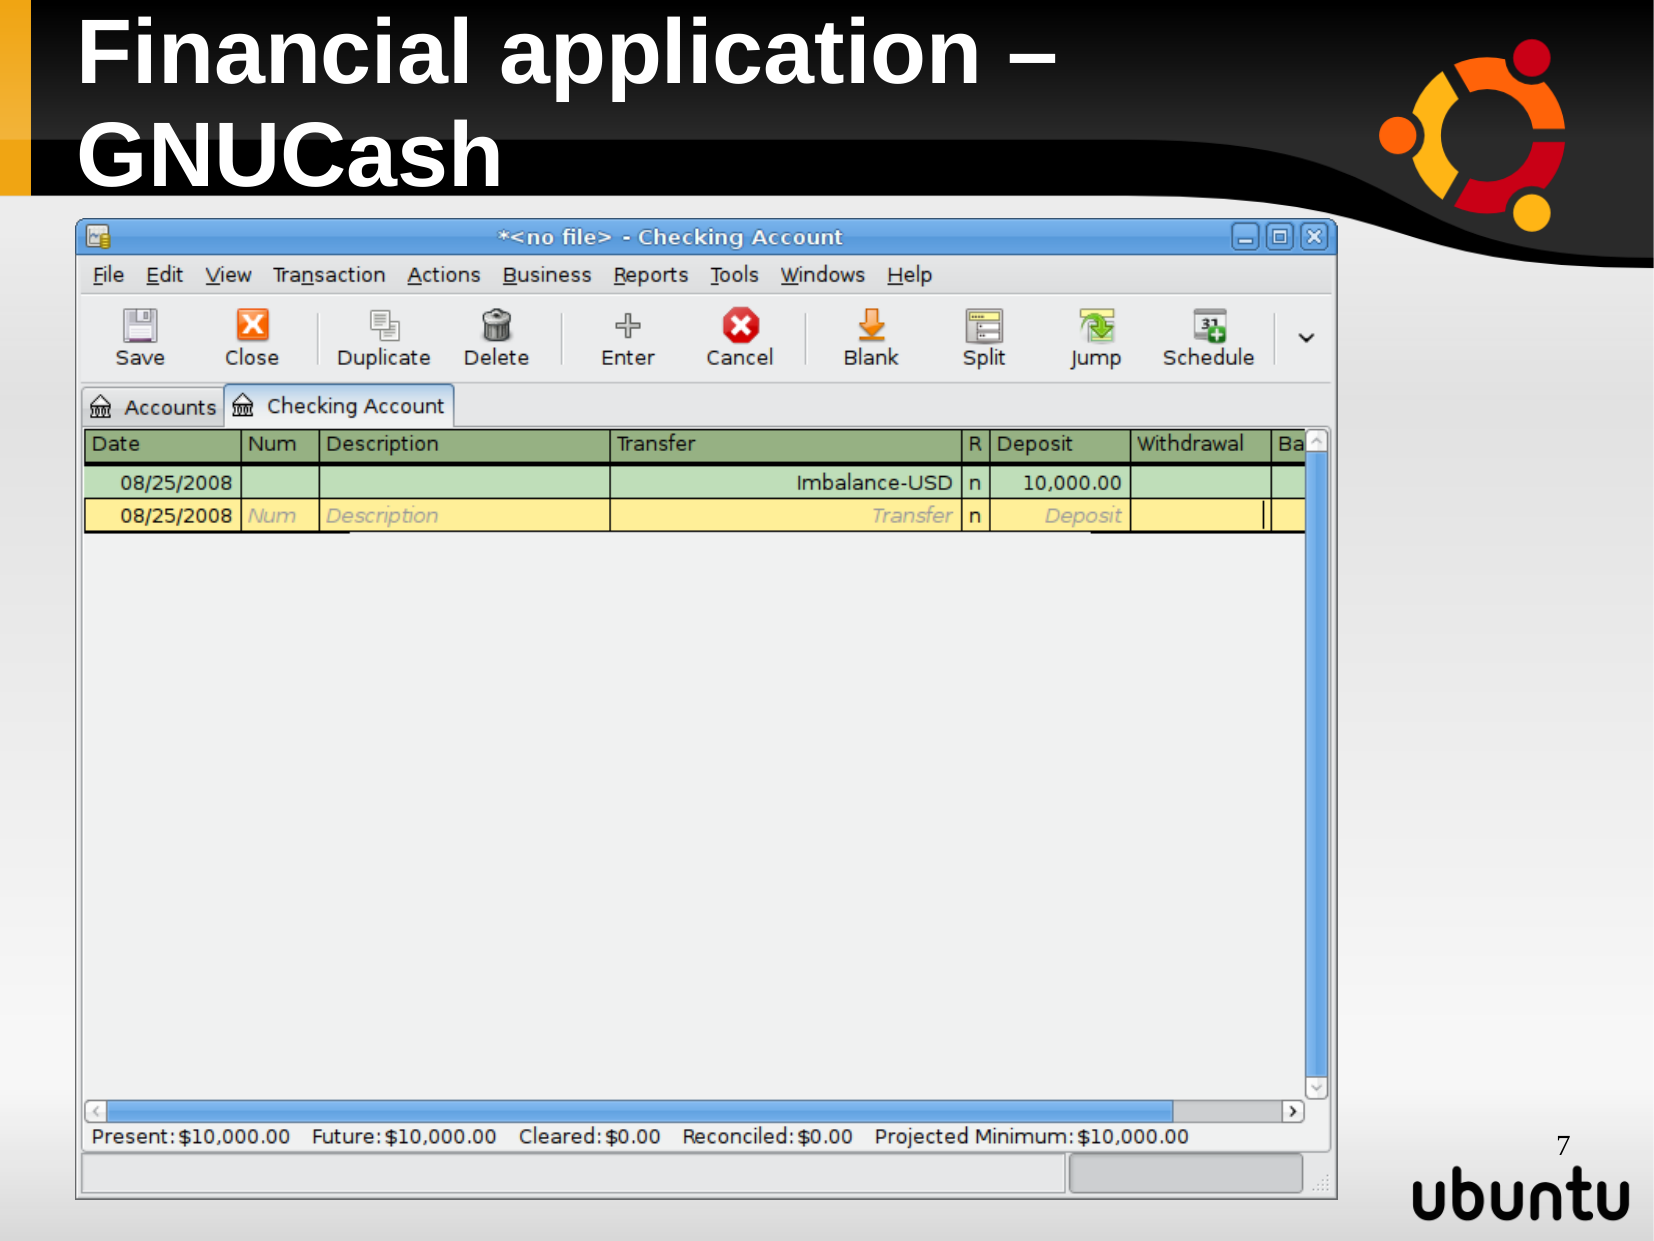

# Financial application – GNUCash
2005-12-31
7